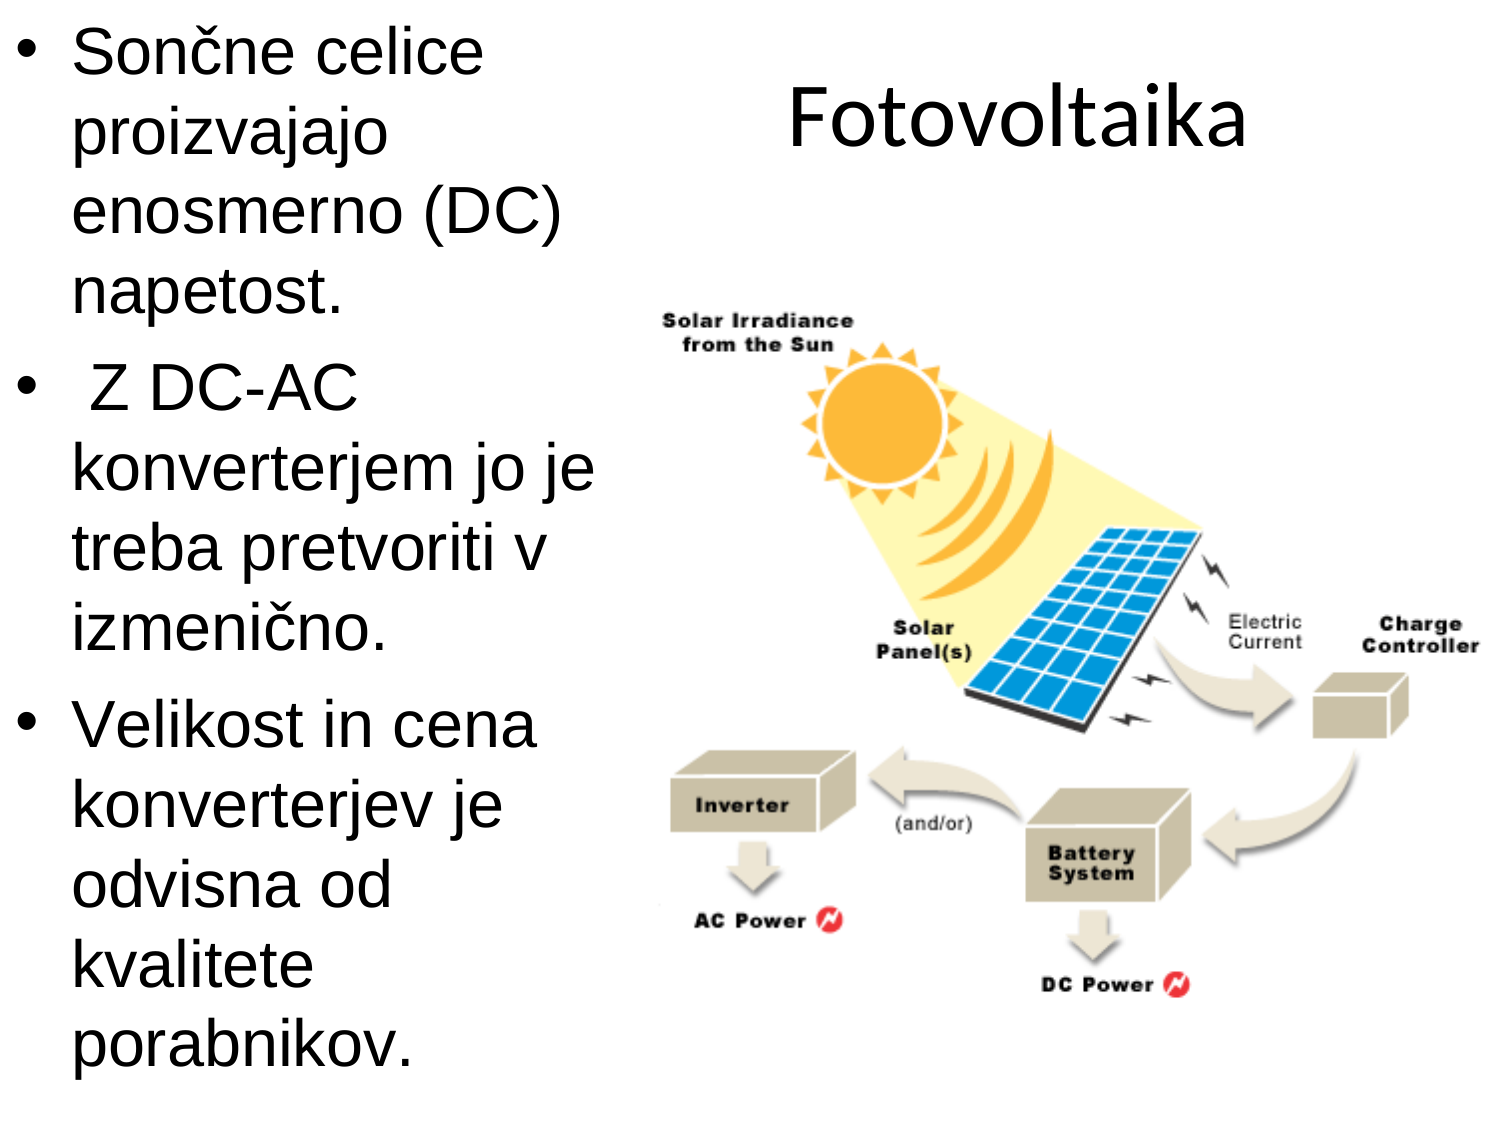

Sončne celice proizvajajo enosmerno (DC) napetost.
 Z DC-AC konverterjem jo je treba pretvoriti v izmenično.
Velikost in cena konverterjev je odvisna od kvalitete porabnikov.
Fotovoltaika